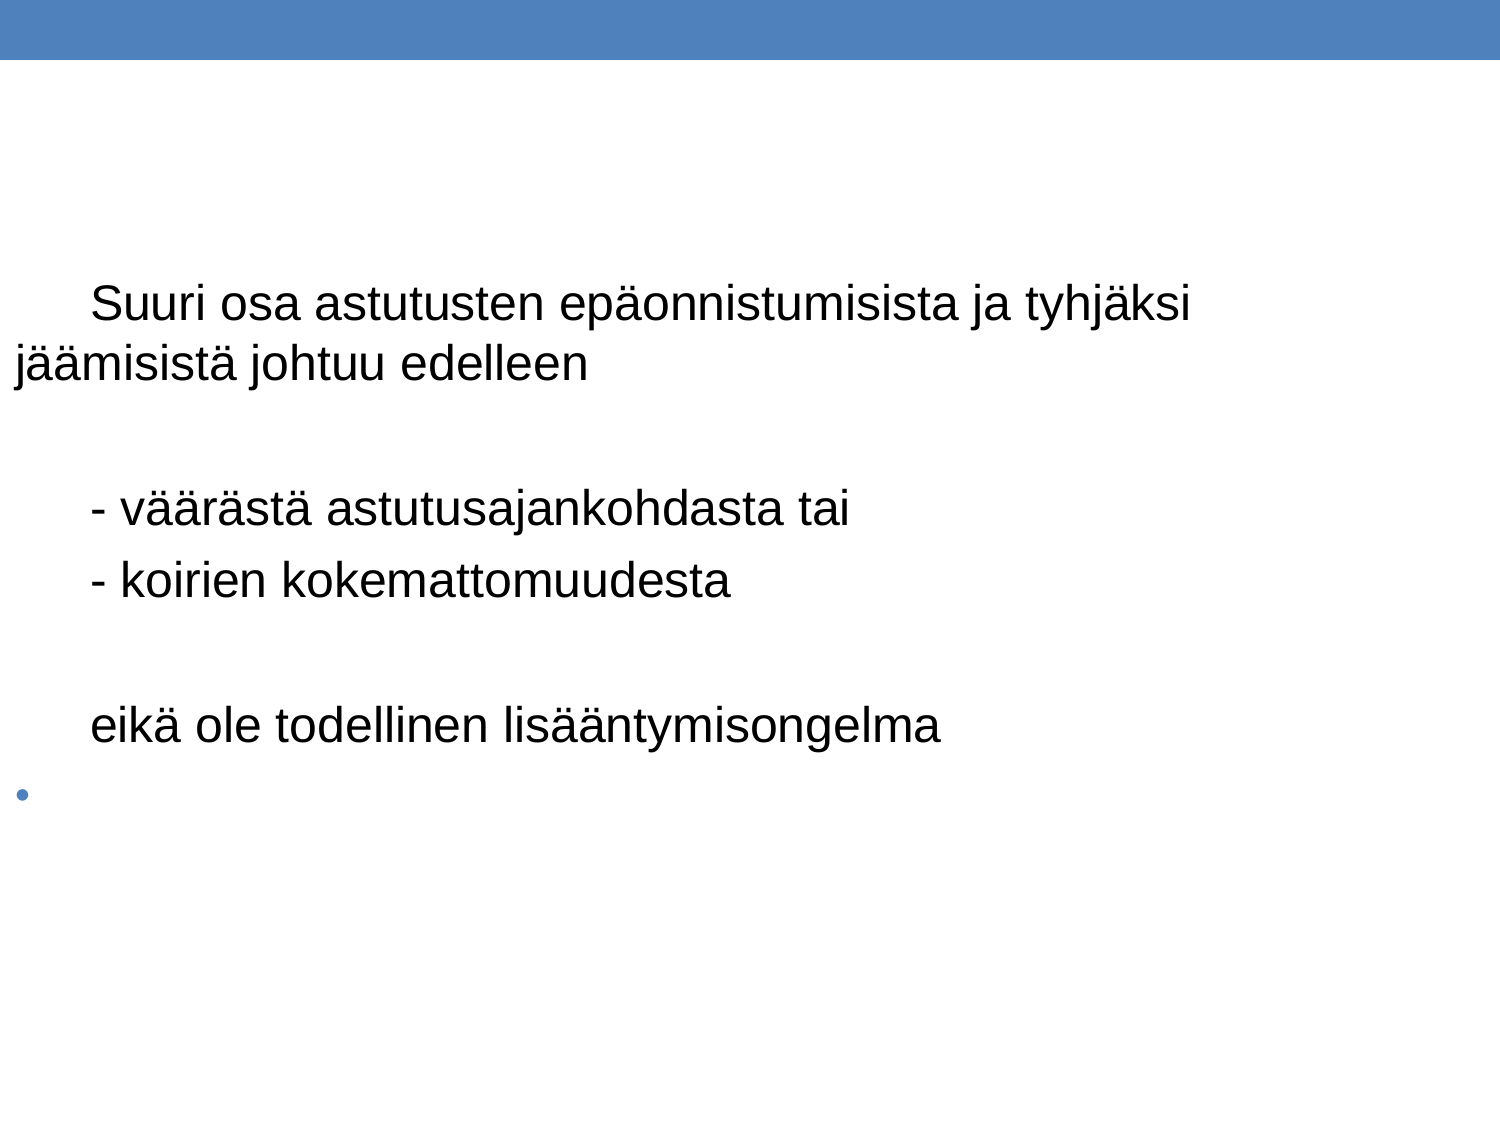

# Suuri osa astutusten epäonnistumisista ja tyhjäksi 	jäämisistä johtuu edelleen
	- väärästä astutusajankohdasta tai
	- koirien kokemattomuudesta
	eikä ole todellinen lisääntymisongelma